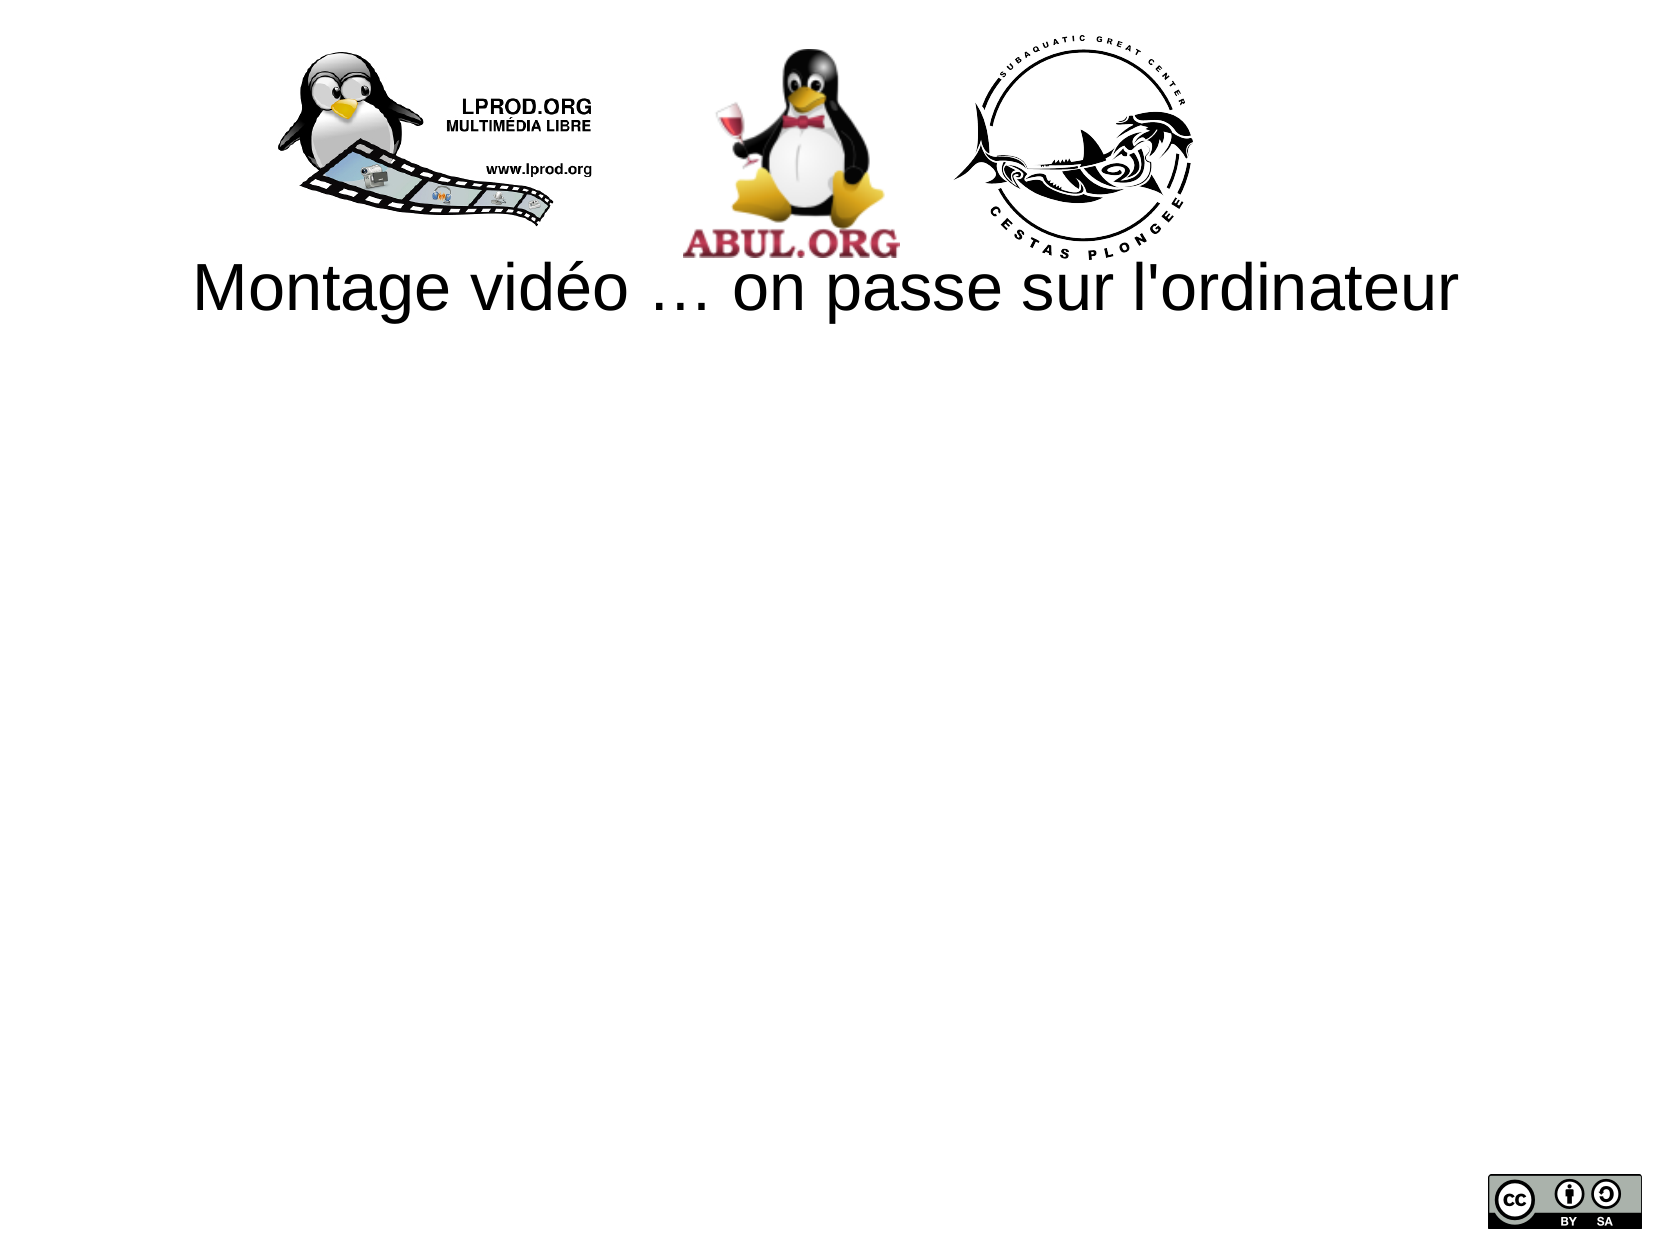

# Montage vidéo … on passe sur l'ordinateur